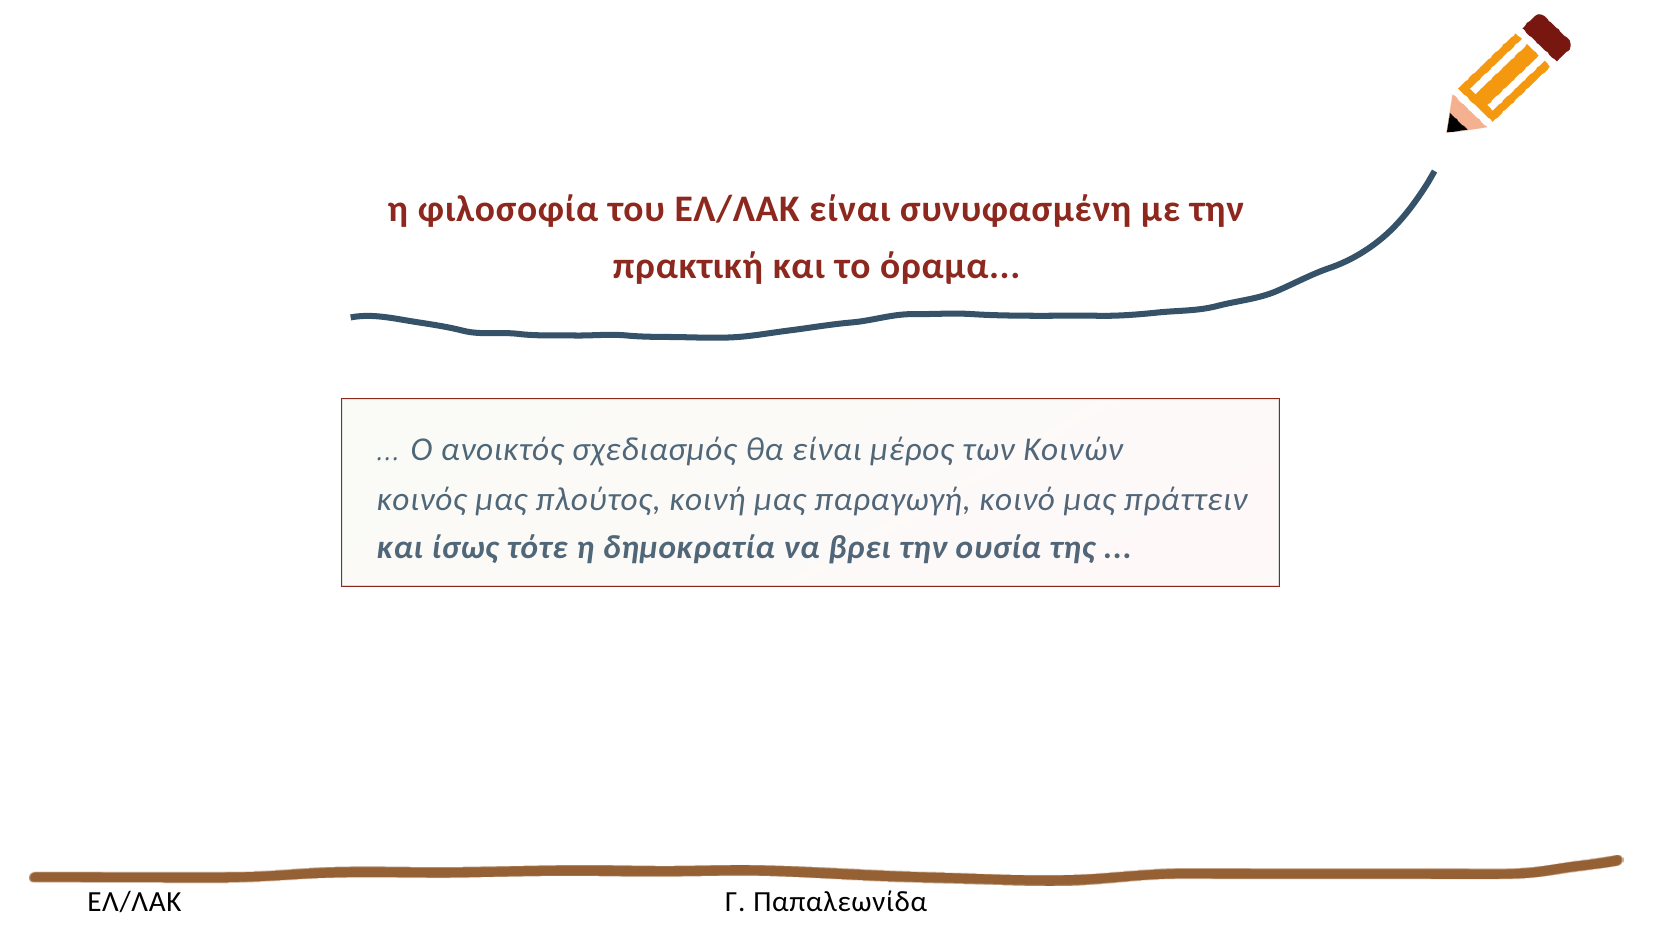

η φιλοσοφία του ΕΛ/ΛΑΚ είναι συνυφασμένη με την πρακτική και το όραμα...
… Ο ανοικτός σχεδιασμός θα είναι μέρος των Κοινών
κοινός μας πλούτος, κοινή μας παραγωγή, κοινό μας πράττειν
και ίσως τότε η δημοκρατία να βρει την ουσία της ...
Γ. Παπαλεωνίδα
ΕΛ/ΛΑΚ